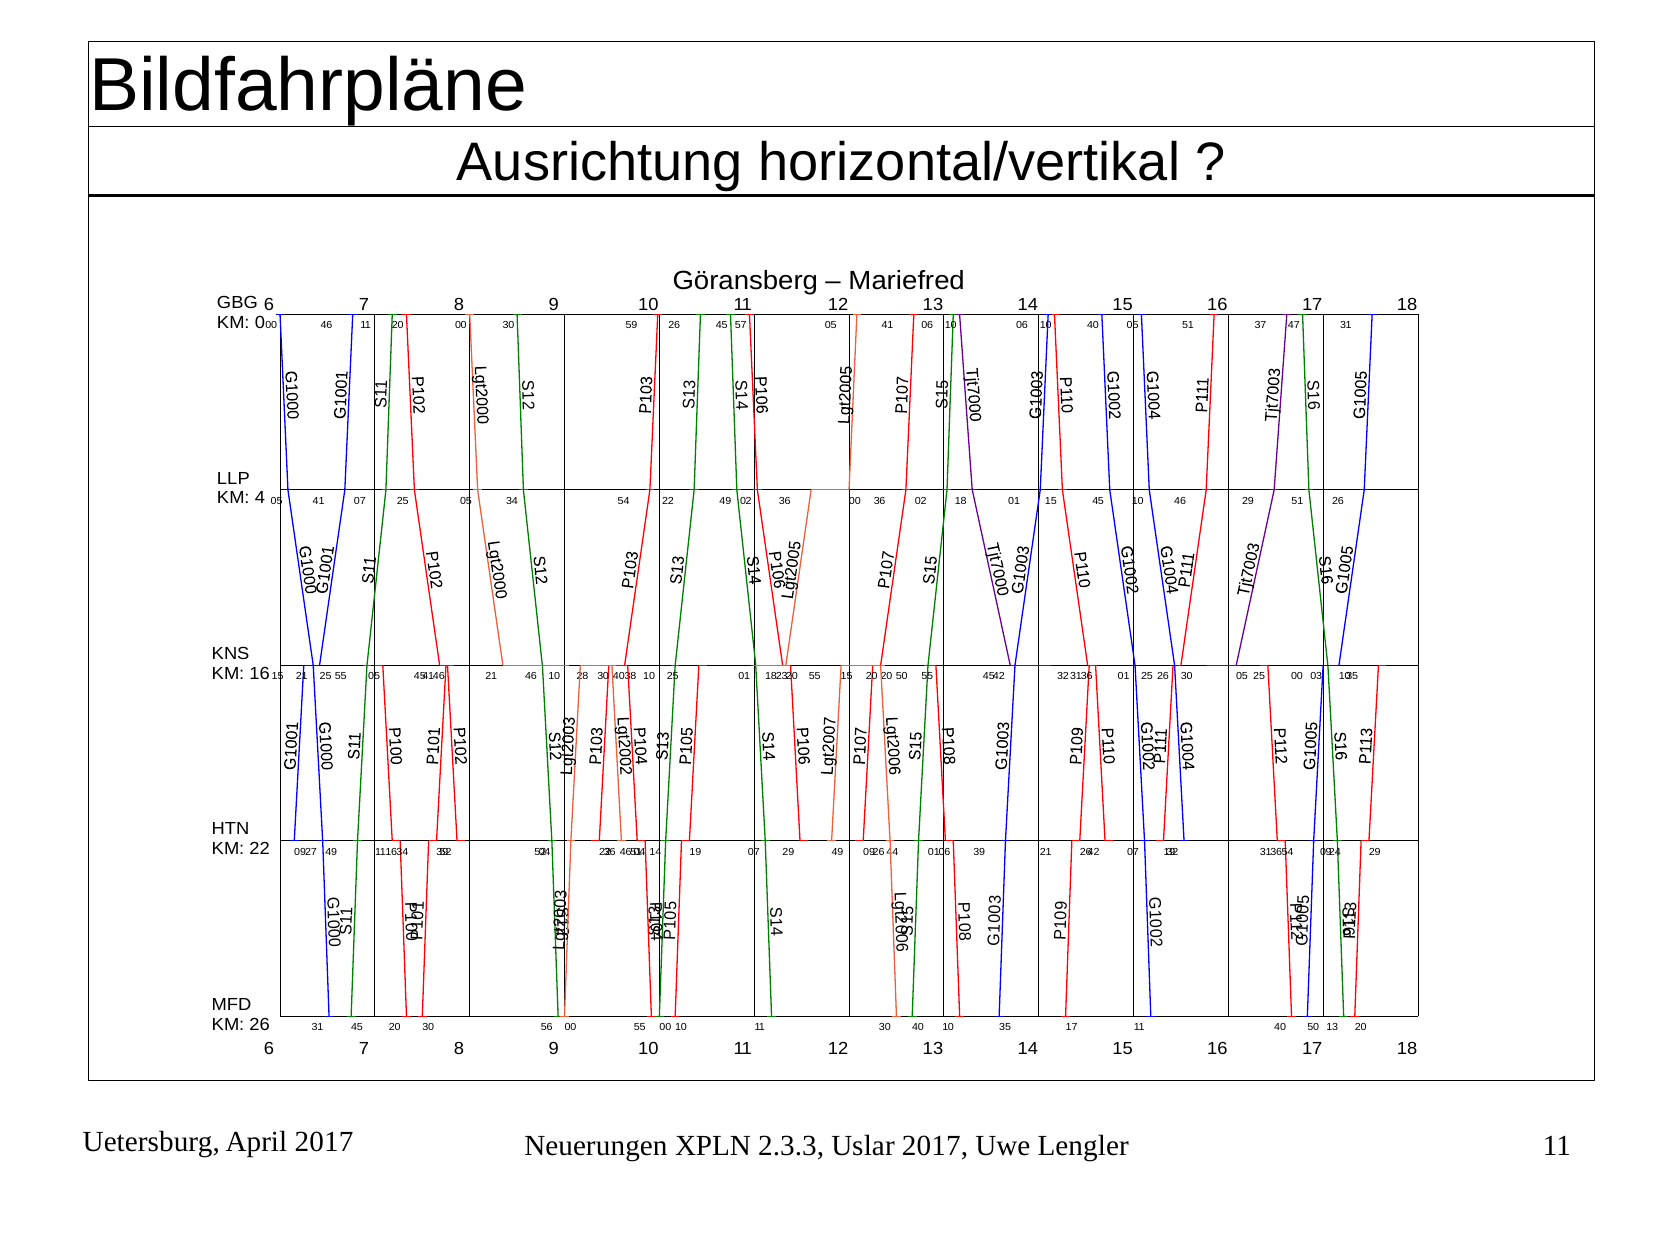

# Bildfahrpläne
Ausrichtung horizontal/vertikal ?
Uetersburg, April 2017
Neuerungen XPLN 2.3.3, Uslar 2017, Uwe Lengler
11